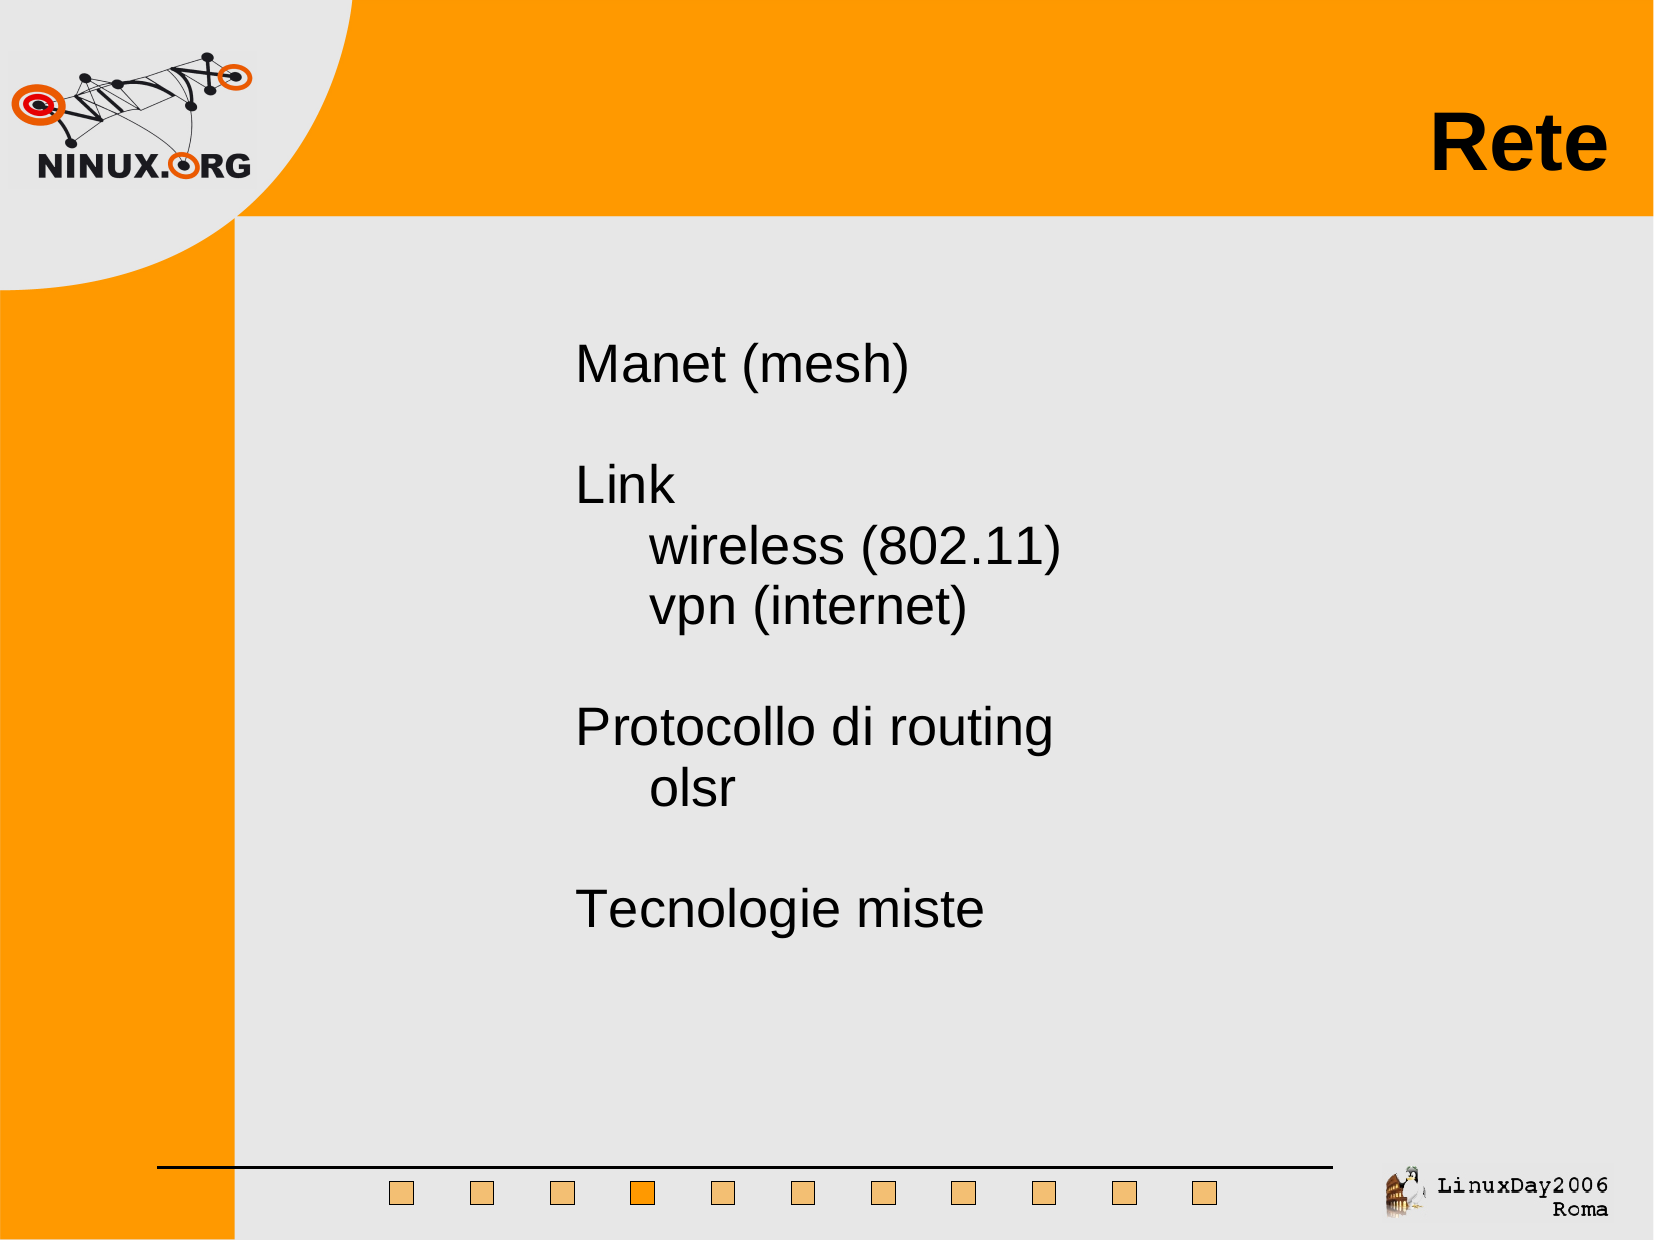

Rete
Manet (mesh)
Link
	wireless (802.11)
	vpn (internet)
Protocollo di routing
	olsr
Tecnologie miste